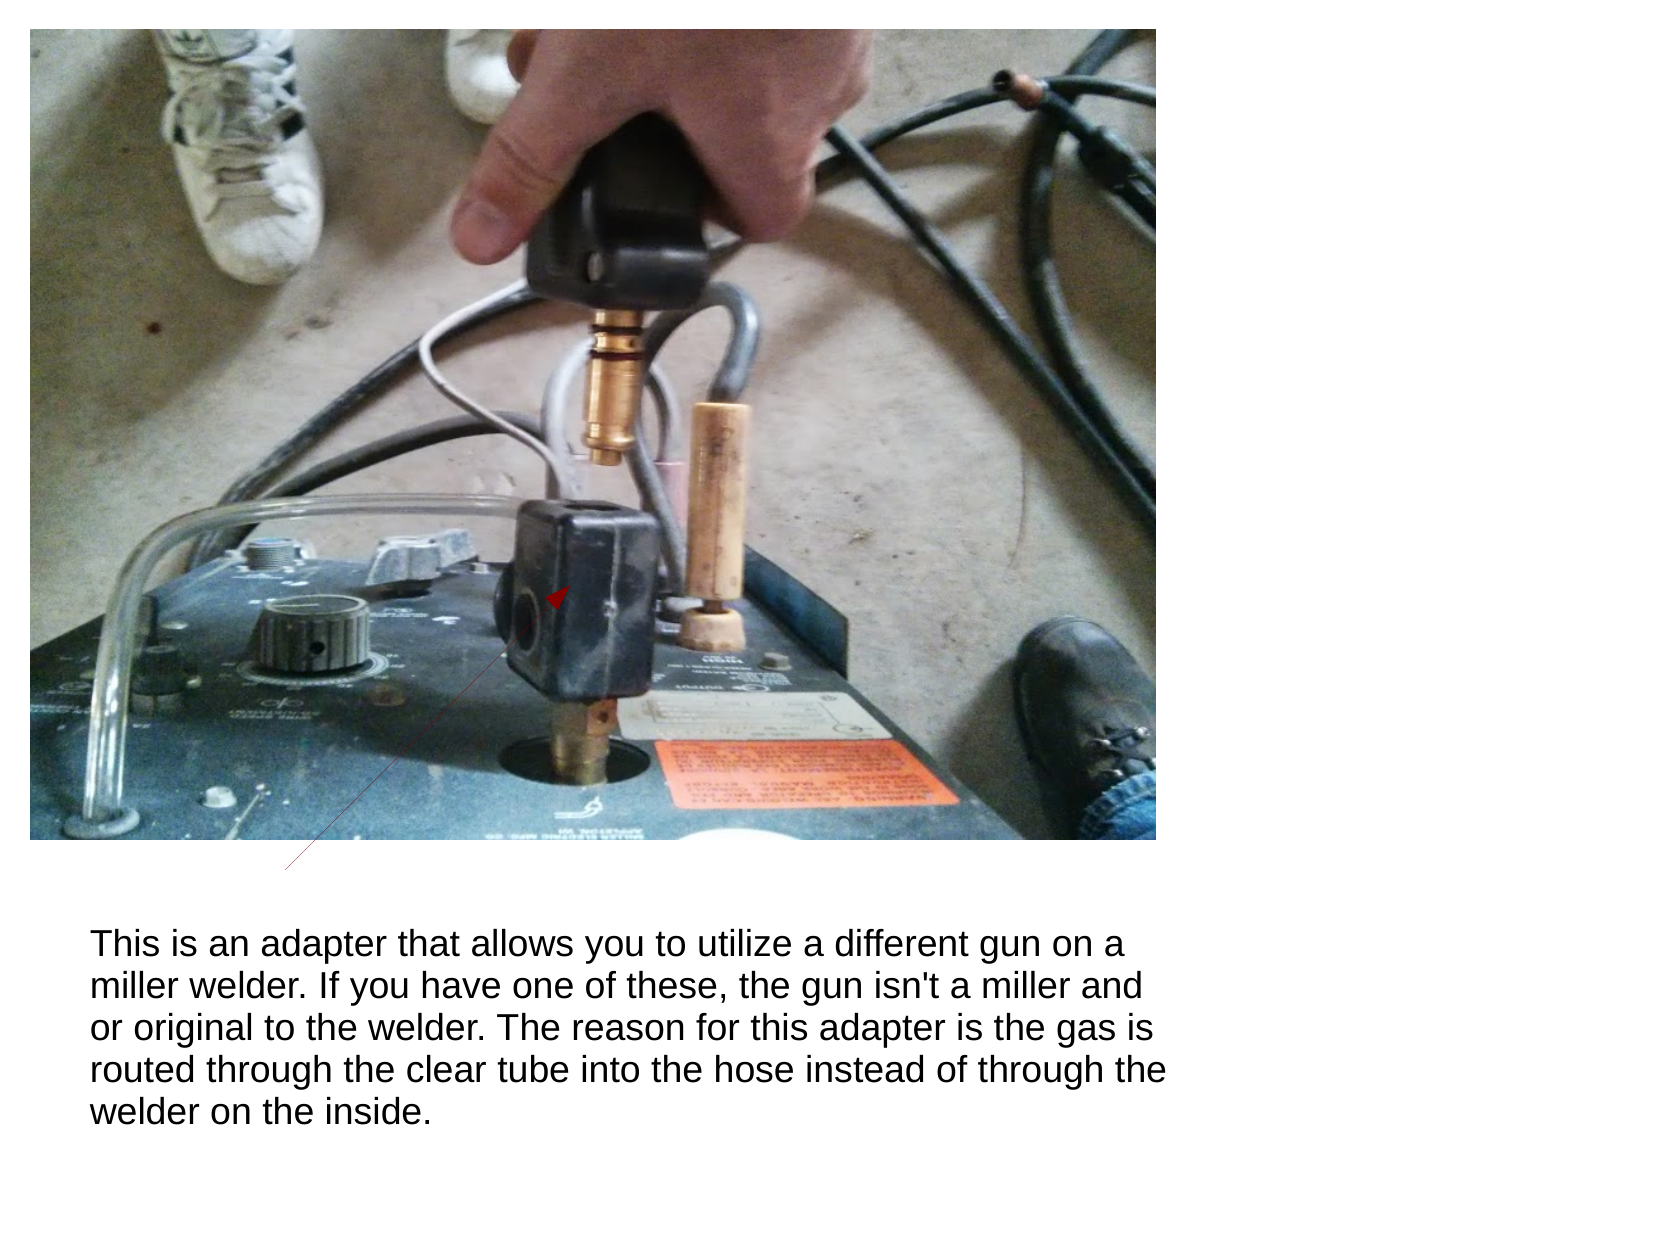

This is an adapter that allows you to utilize a different gun on a miller welder. If you have one of these, the gun isn't a miller and or original to the welder. The reason for this adapter is the gas is routed through the clear tube into the hose instead of through the welder on the inside.